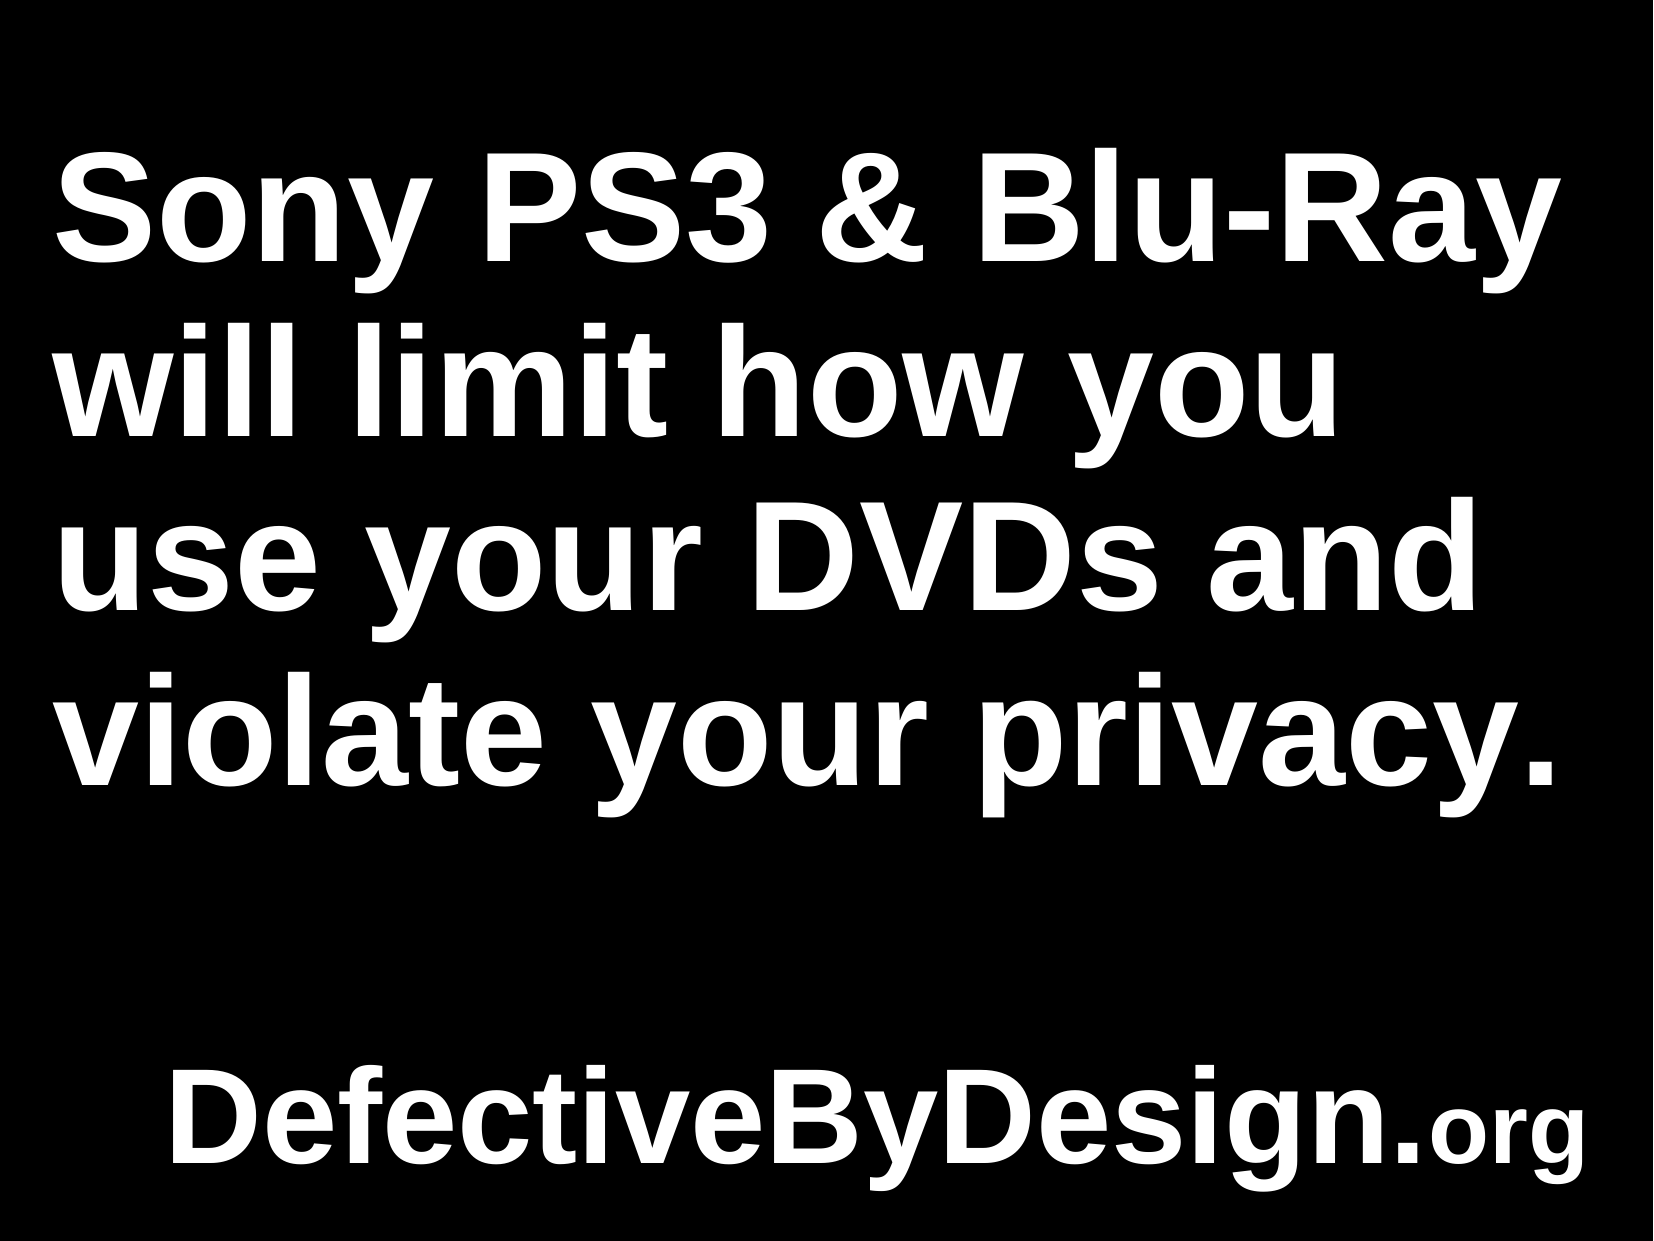

Sony PS3 & Blu-Ray will limit how you use your DVDs and violate your privacy.
DefectiveByDesign.org